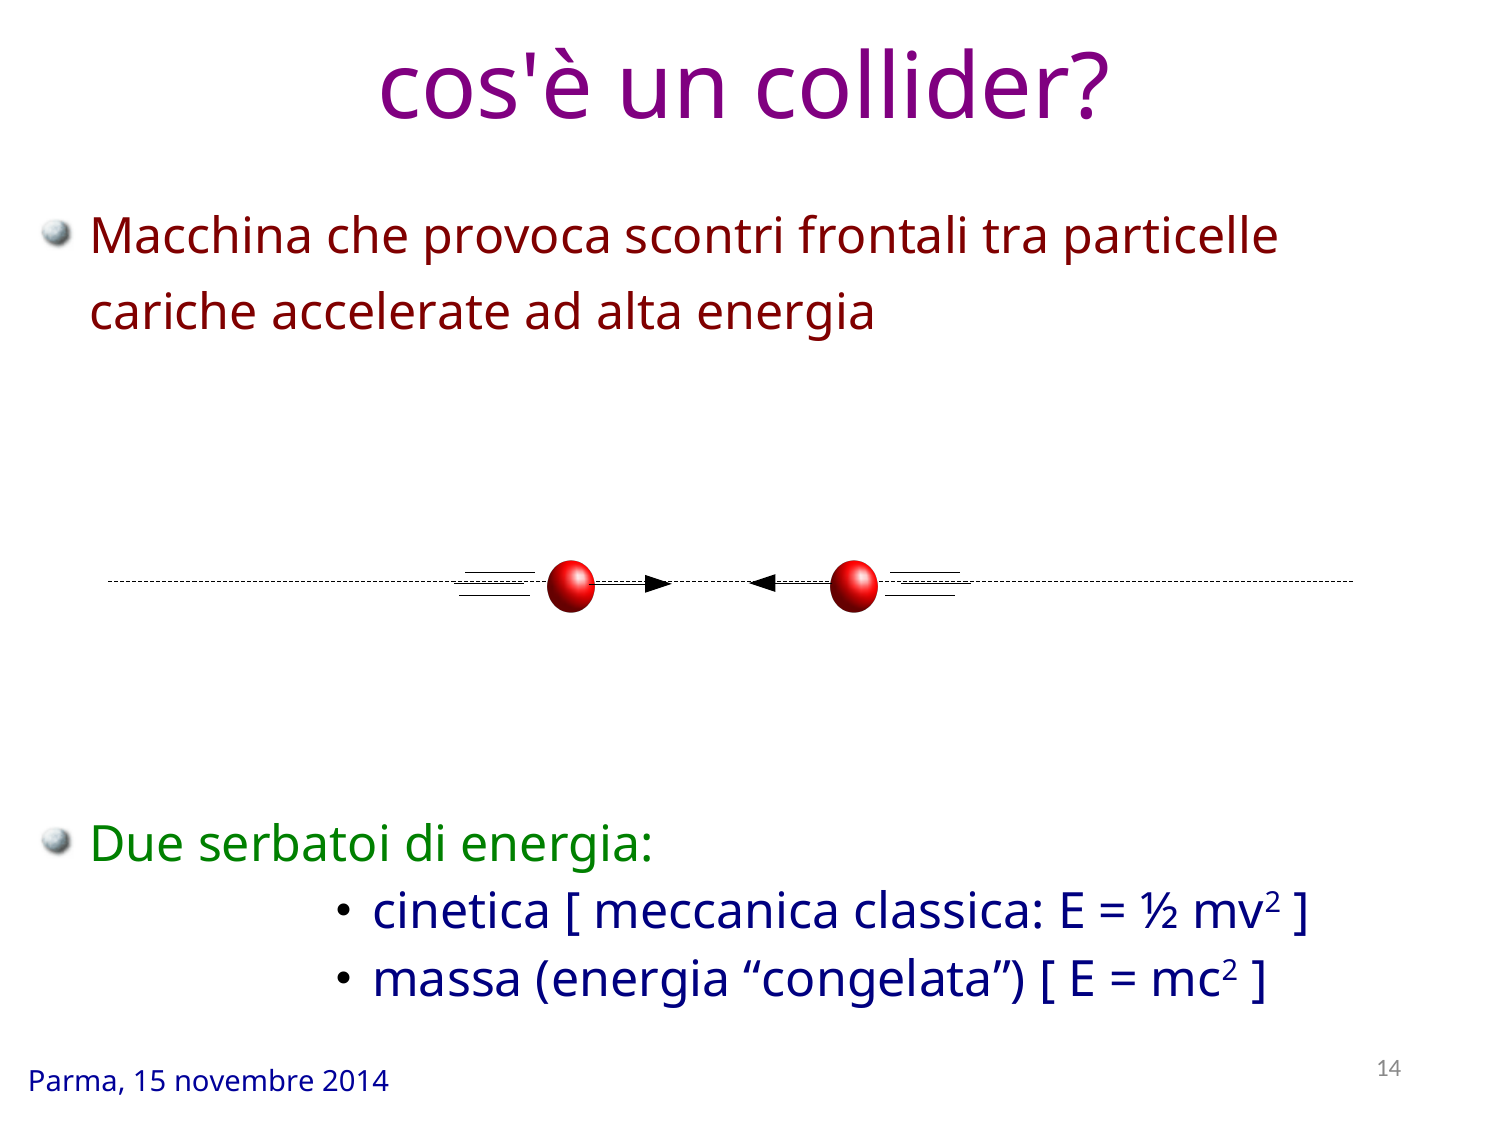

# cos'è un collider?
Macchina che provoca scontri frontali tra particelle cariche accelerate ad alta energia
Due serbatoi di energia:
cinetica [ meccanica classica: E = ½ mv2 ]
massa (energia “congelata”) [ E = mc2 ]
14